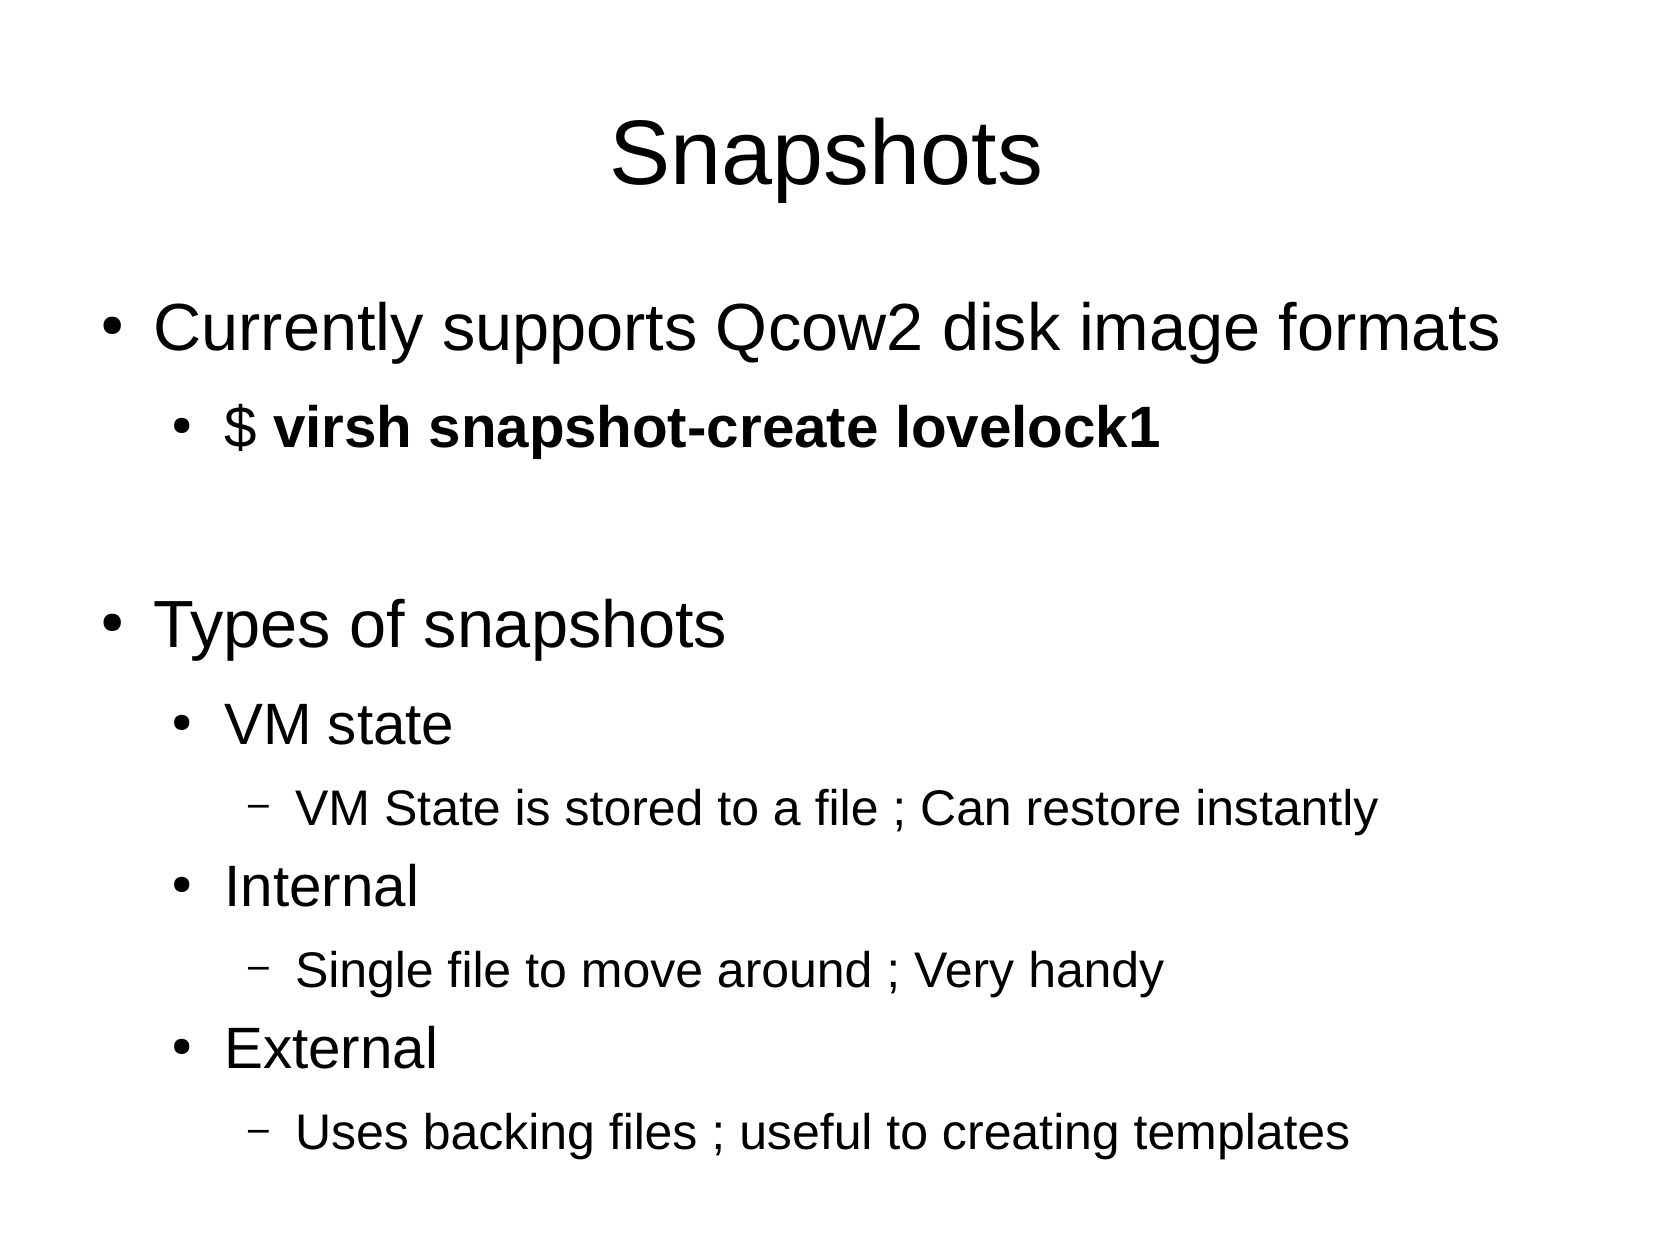

# Snapshots
Currently supports Qcow2 disk image formats
$ virsh snapshot-create lovelock1
Types of snapshots
VM state
VM State is stored to a file ; Can restore instantly
Internal
Single file to move around ; Very handy
External
Uses backing files ; useful to creating templates